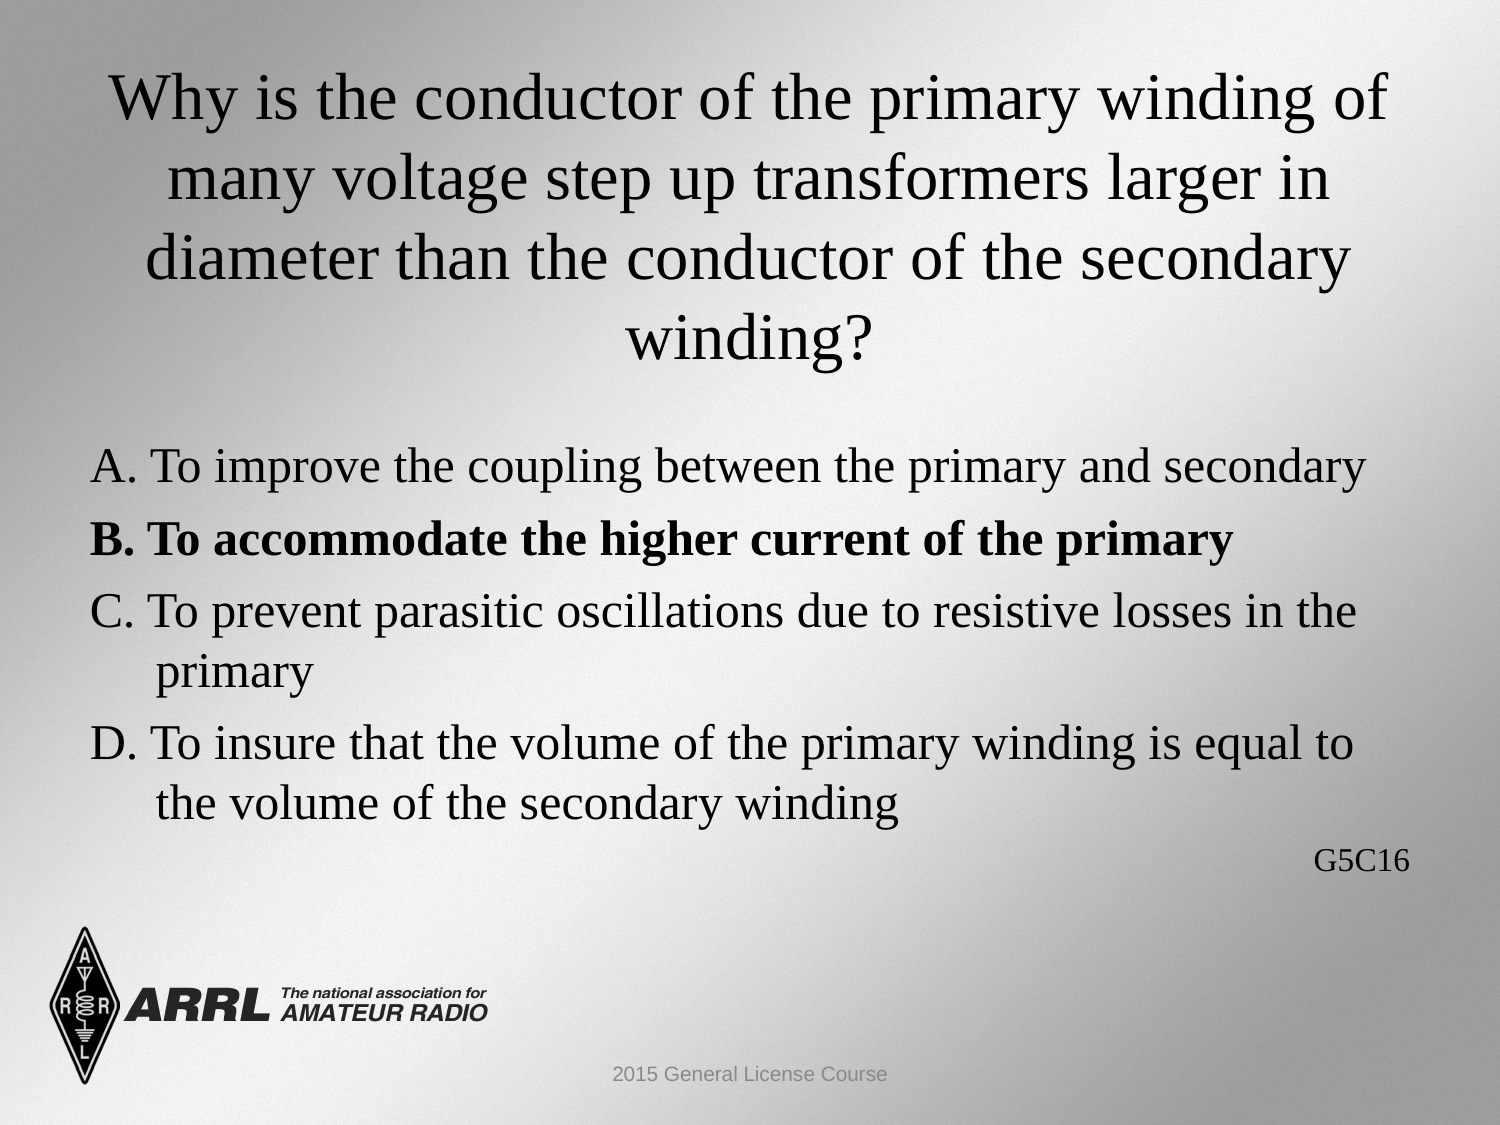

# Why is the conductor of the primary winding of many voltage step up transformers larger in diameter than the conductor of the secondary winding?
A. To improve the coupling between the primary and secondary
B. To accommodate the higher current of the primary
C. To prevent parasitic oscillations due to resistive losses in the primary
D. To insure that the volume of the primary winding is equal to the volume of the secondary winding
 G5C16
2015 General License Course